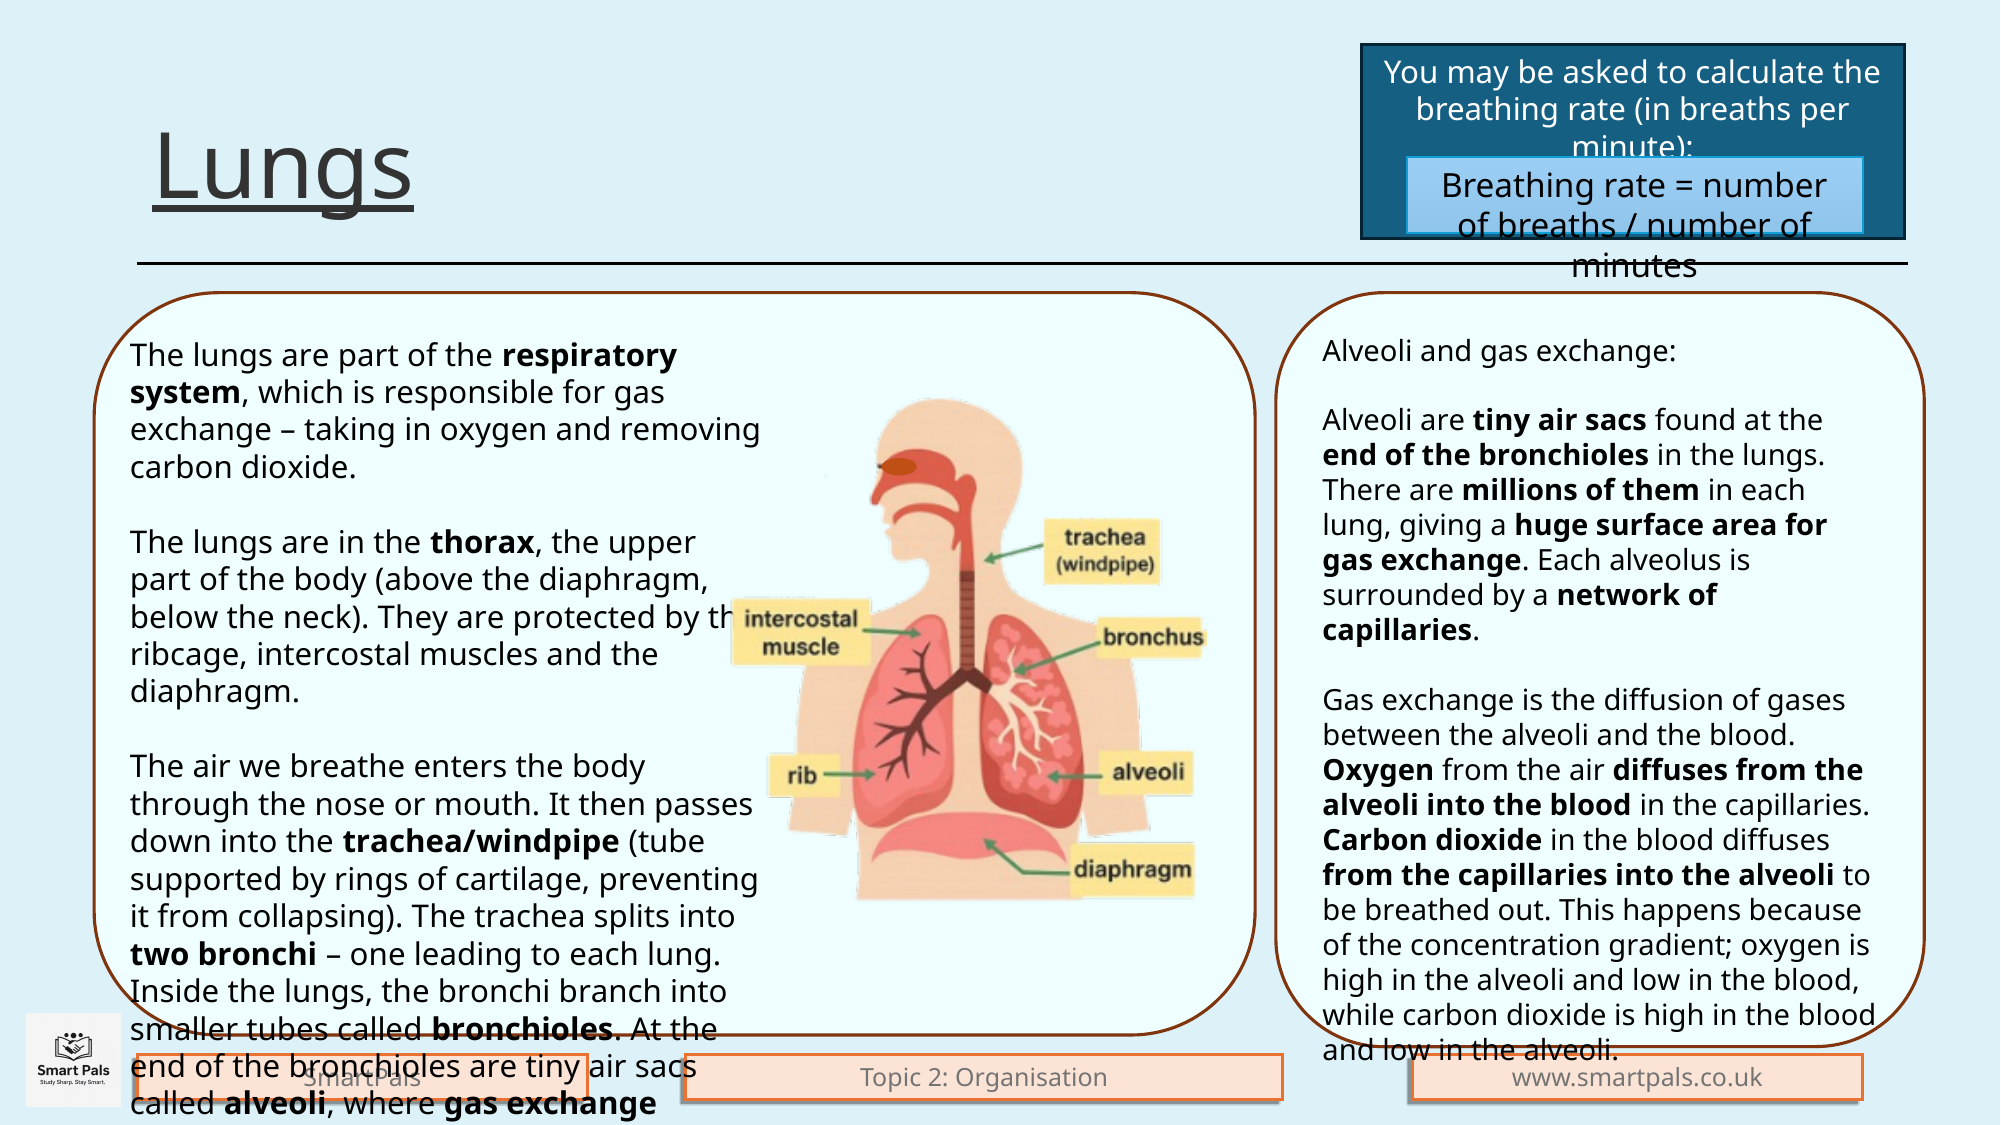

You may be asked to calculate the breathing rate (in breaths per minute):
# Lungs
Breathing rate = number of breaths / number of minutes
Alveoli and gas exchange:
Alveoli are tiny air sacs found at the end of the bronchioles in the lungs. There are millions of them in each lung, giving a huge surface area for gas exchange. Each alveolus is surrounded by a network of capillaries.
Gas exchange is the diffusion of gases between the alveoli and the blood. Oxygen from the air diffuses from the alveoli into the blood in the capillaries. Carbon dioxide in the blood diffuses from the capillaries into the alveoli to be breathed out. This happens because of the concentration gradient; oxygen is high in the alveoli and low in the blood, while carbon dioxide is high in the blood and low in the alveoli.
The lungs are part of the respiratory system, which is responsible for gas exchange – taking in oxygen and removing carbon dioxide.
The lungs are in the thorax, the upper part of the body (above the diaphragm, below the neck). They are protected by the ribcage, intercostal muscles and the diaphragm.
The air we breathe enters the body through the nose or mouth. It then passes down into the trachea/windpipe (tube supported by rings of cartilage, preventing it from collapsing). The trachea splits into two bronchi – one leading to each lung. Inside the lungs, the bronchi branch into smaller tubes called bronchioles. At the end of the bronchioles are tiny air sacs called alveoli, where gas exchange occurs.